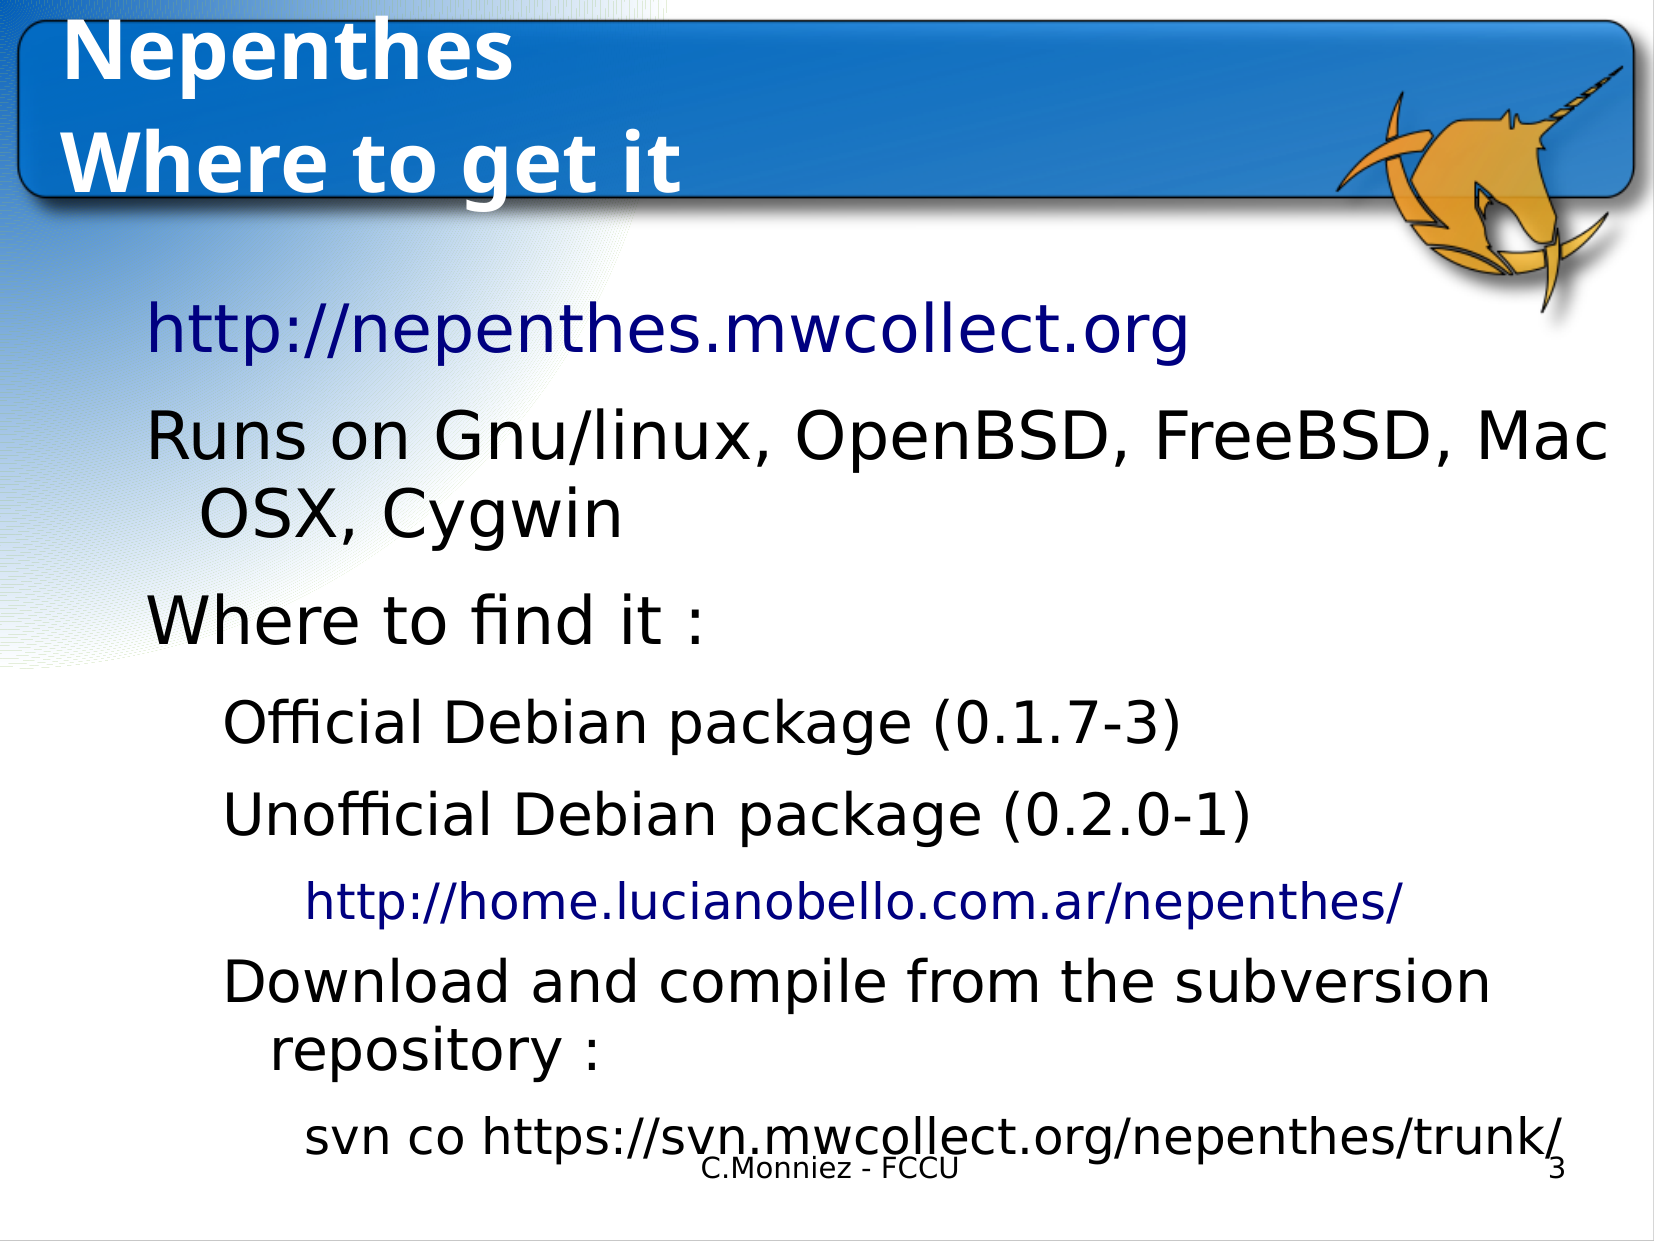

# Nepenthes Where to get it
http://nepenthes.mwcollect.org
Runs on Gnu/linux, OpenBSD, FreeBSD, Mac OSX, Cygwin
Where to find it :
Official Debian package (0.1.7-3)
Unofficial Debian package (0.2.0-1)
http://home.lucianobello.com.ar/nepenthes/
Download and compile from the subversion repository :
svn co https://svn.mwcollect.org/nepenthes/trunk/
C.Monniez - FCCU
3